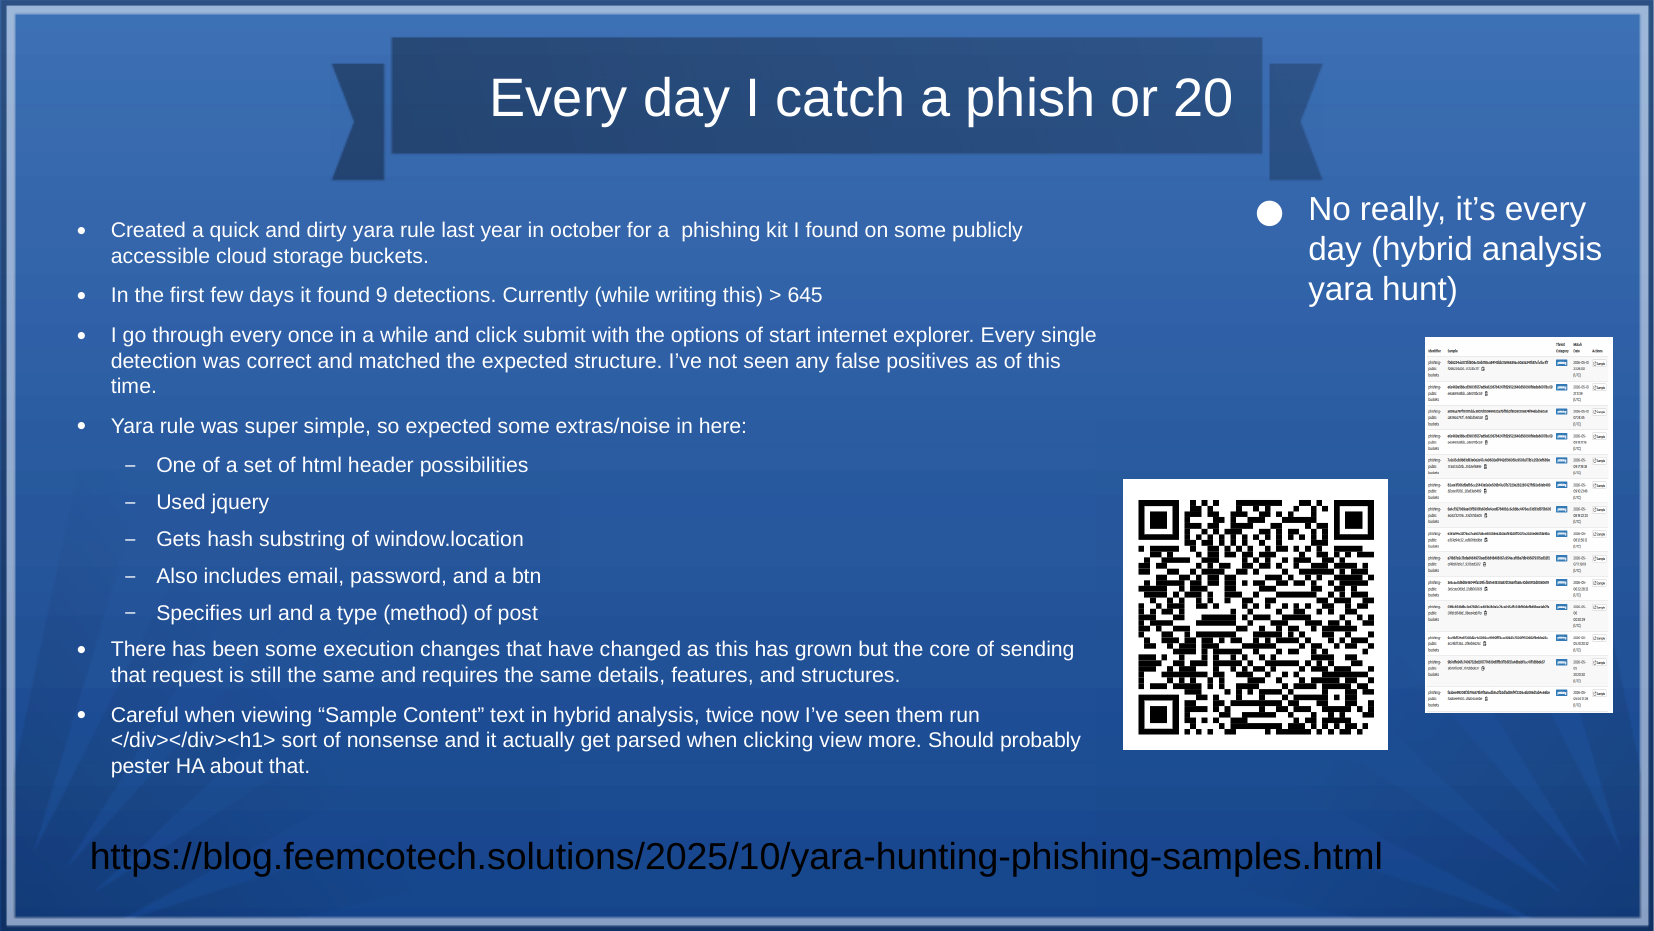

# Every day I catch a phish or 20
No really, it’s every day (hybrid analysis yara hunt)
Created a quick and dirty yara rule last year in october for a phishing kit I found on some publicly accessible cloud storage buckets.
In the first few days it found 9 detections. Currently (while writing this) > 645
I go through every once in a while and click submit with the options of start internet explorer. Every single detection was correct and matched the expected structure. I’ve not seen any false positives as of this time.
Yara rule was super simple, so expected some extras/noise in here:
One of a set of html header possibilities
Used jquery
Gets hash substring of window.location
Also includes email, password, and a btn
Specifies url and a type (method) of post
There has been some execution changes that have changed as this has grown but the core of sending that request is still the same and requires the same details, features, and structures.
Careful when viewing “Sample Content” text in hybrid analysis, twice now I’ve seen them run </div></div><h1> sort of nonsense and it actually get parsed when clicking view more. Should probably pester HA about that.
https://blog.feemcotech.solutions/2025/10/yara-hunting-phishing-samples.html